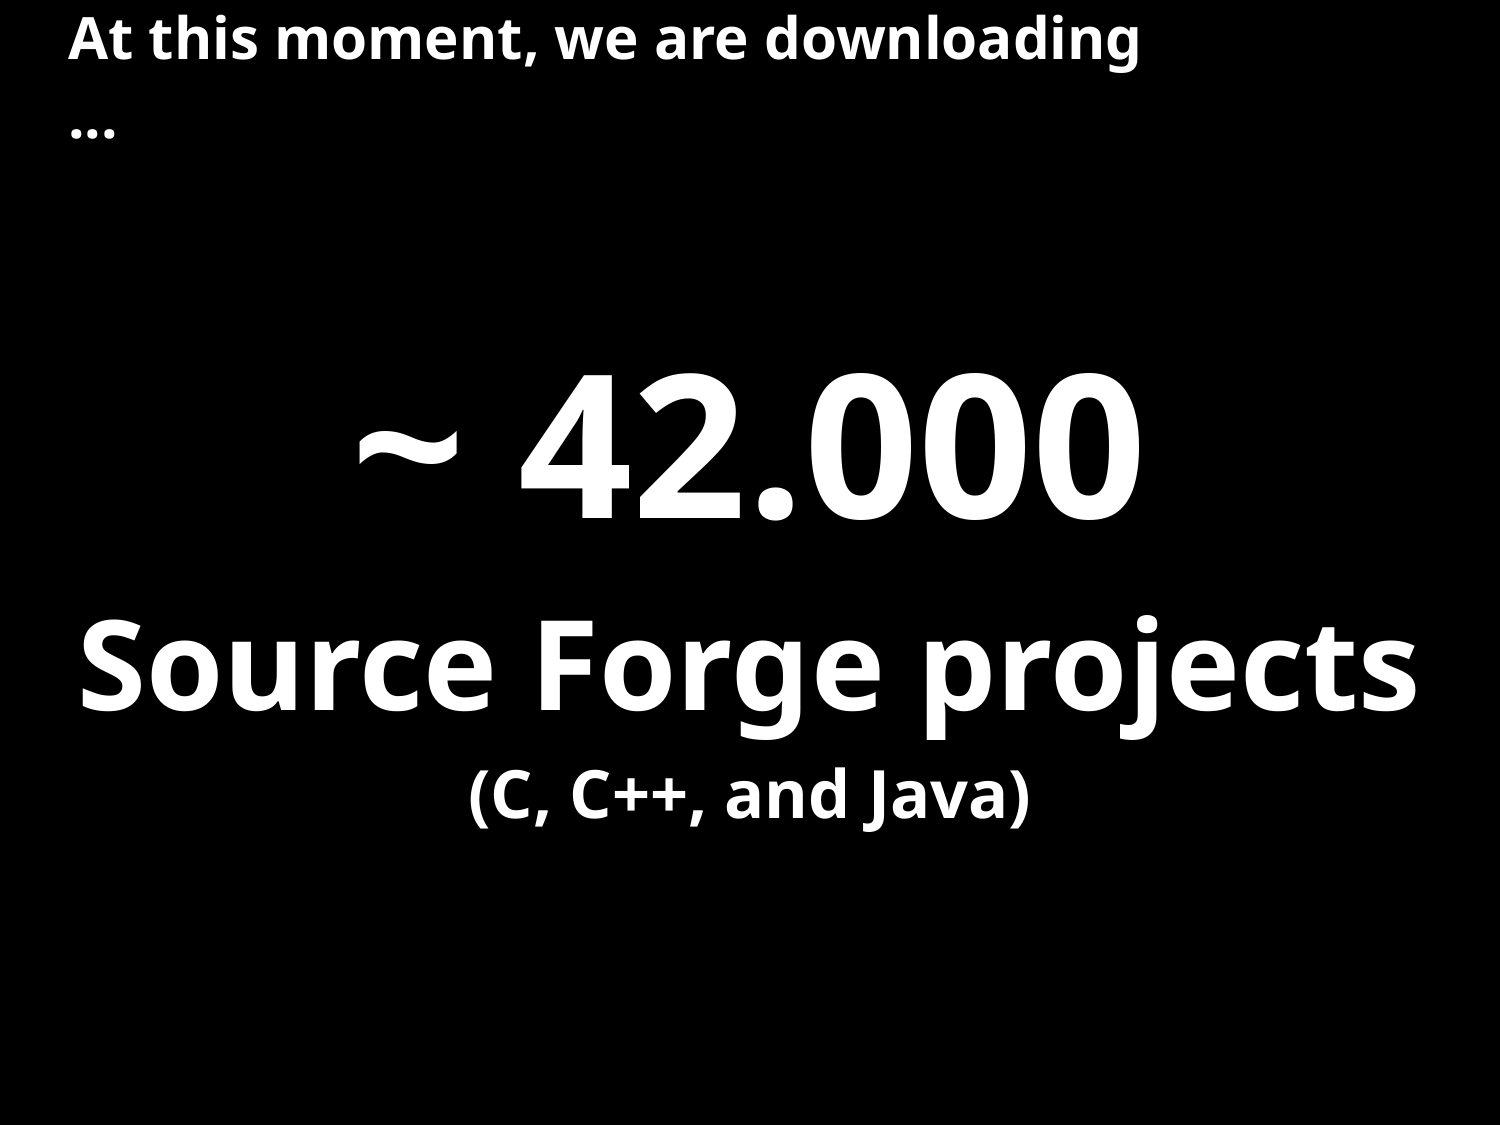

At this moment, we are downloading ...
# ~ 42.000 Source Forge projects (C, C++, and Java)